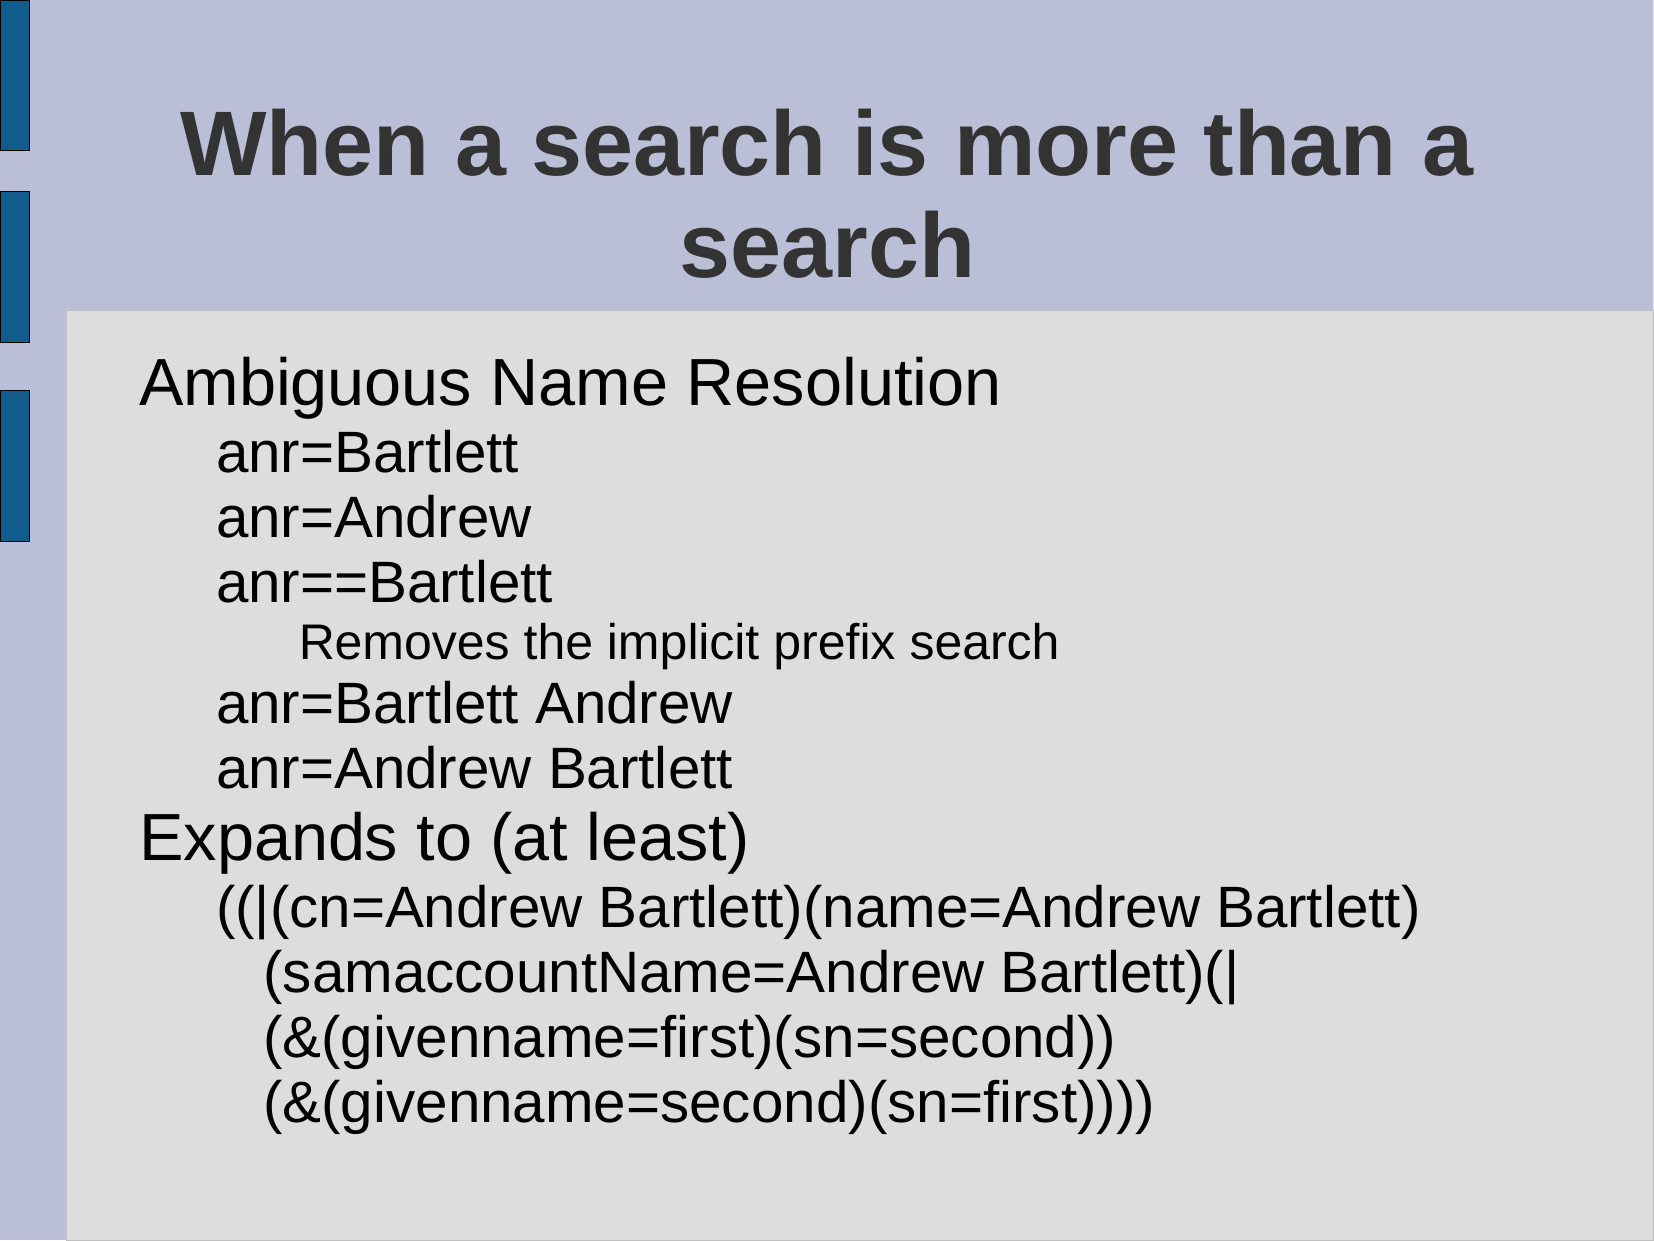

# When a search is more than a search
Ambiguous Name Resolution
anr=Bartlett
anr=Andrew
anr==Bartlett
Removes the implicit prefix search
anr=Bartlett Andrew
anr=Andrew Bartlett
Expands to (at least)
((|(cn=Andrew Bartlett)(name=Andrew Bartlett)(samaccountName=Andrew Bartlett)(|(&(givenname=first)(sn=second))(&(givenname=second)(sn=first))))